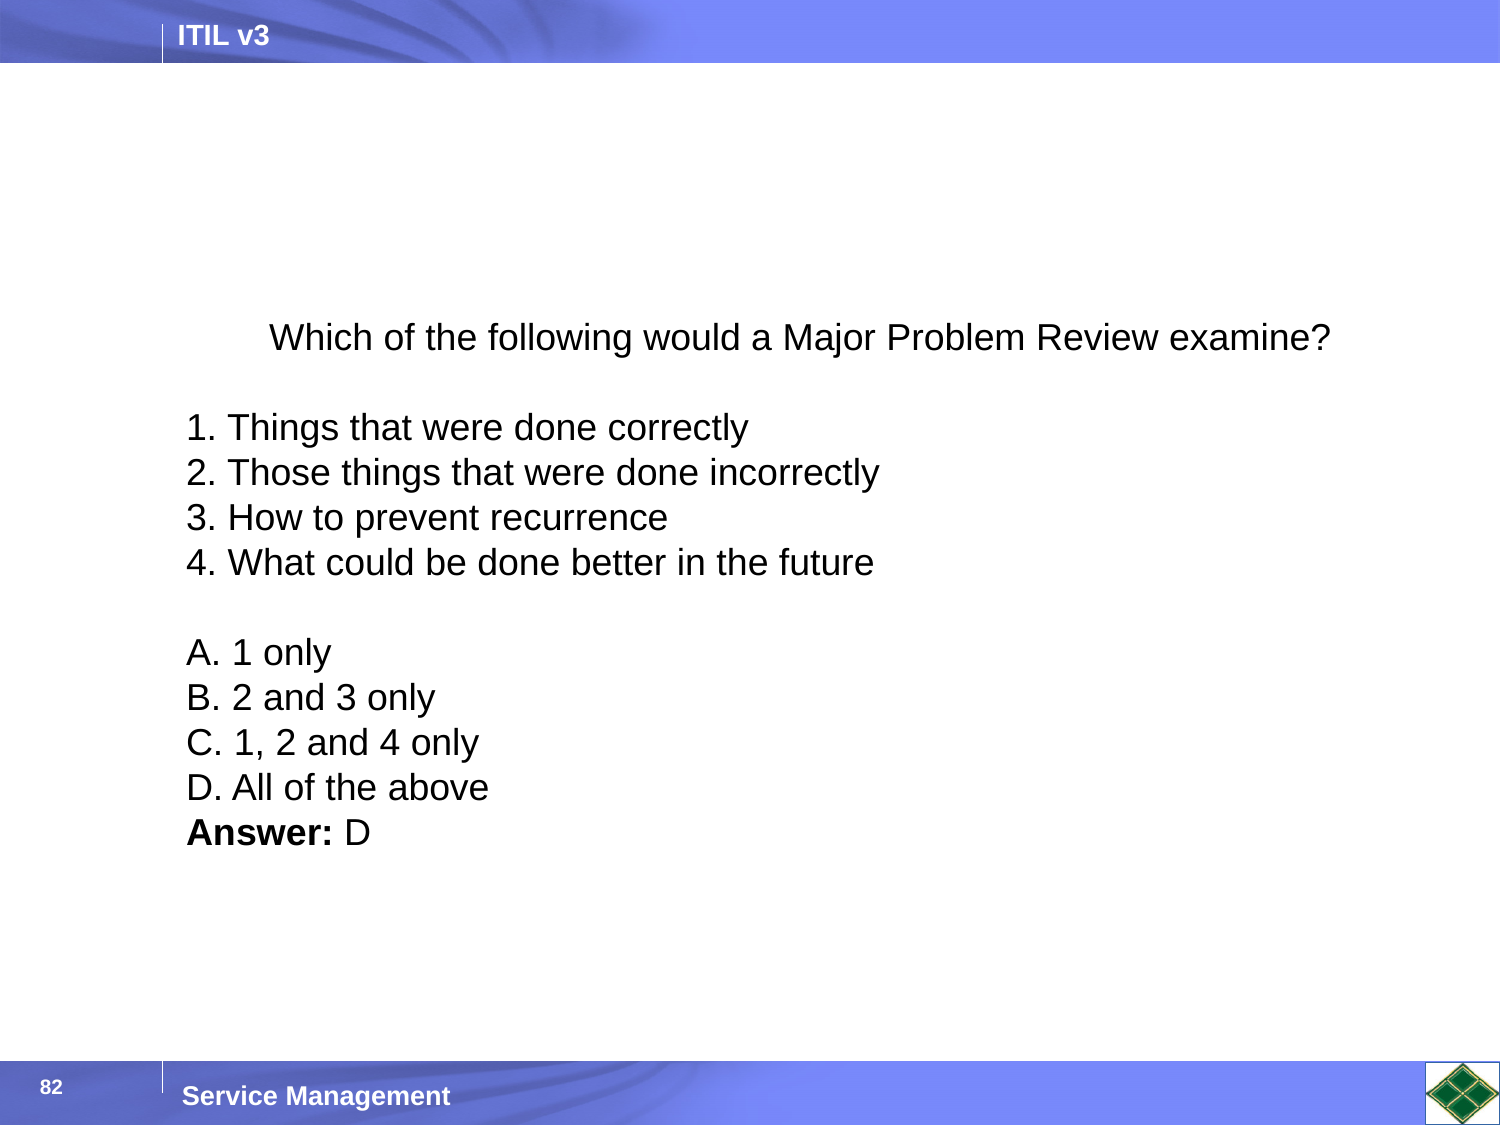

164. Which of the following would a Major Problem Review examine?
1. Things that were done correctly
2. Those things that were done incorrectly
3. How to prevent recurrence
4. What could be done better in the future
A. 1 only
B. 2 and 3 only
C. 1, 2 and 4 only
D. All of the above
Answer: D